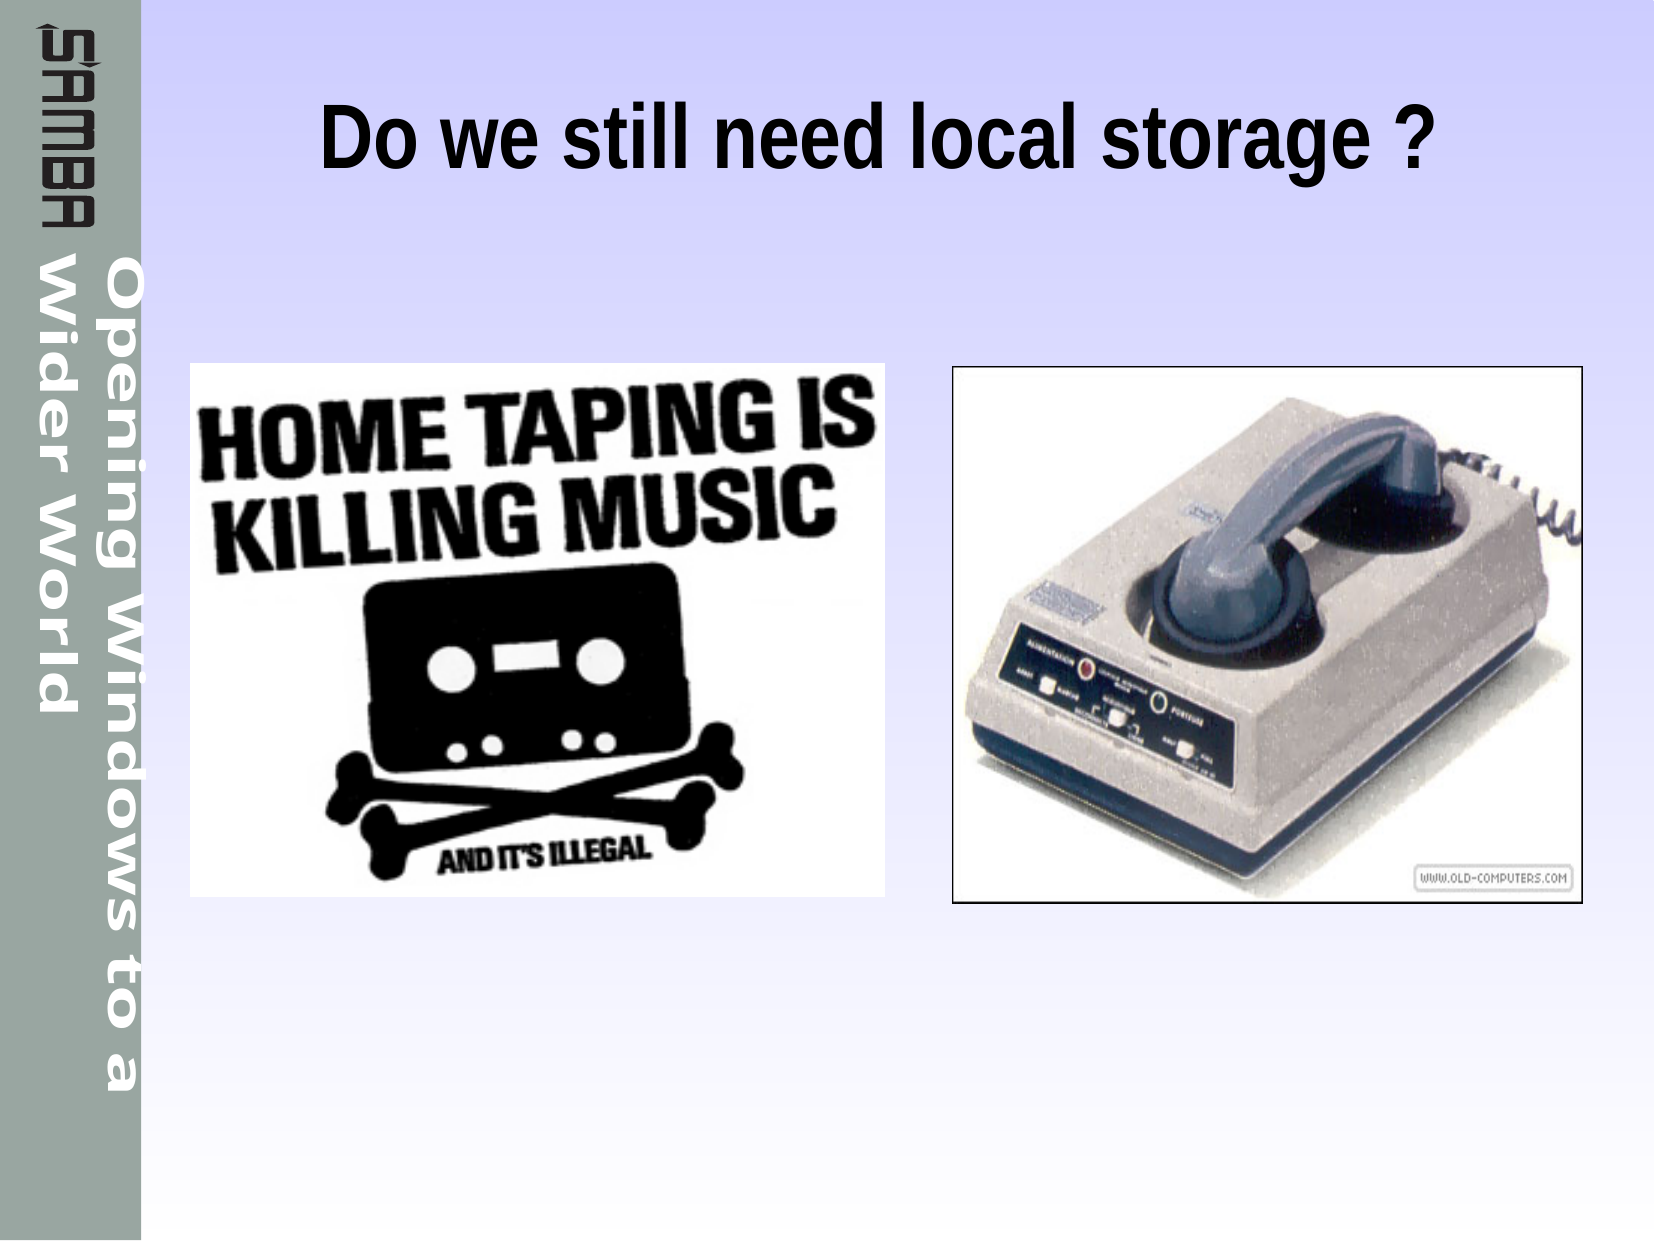

# Do we still need local storage ?